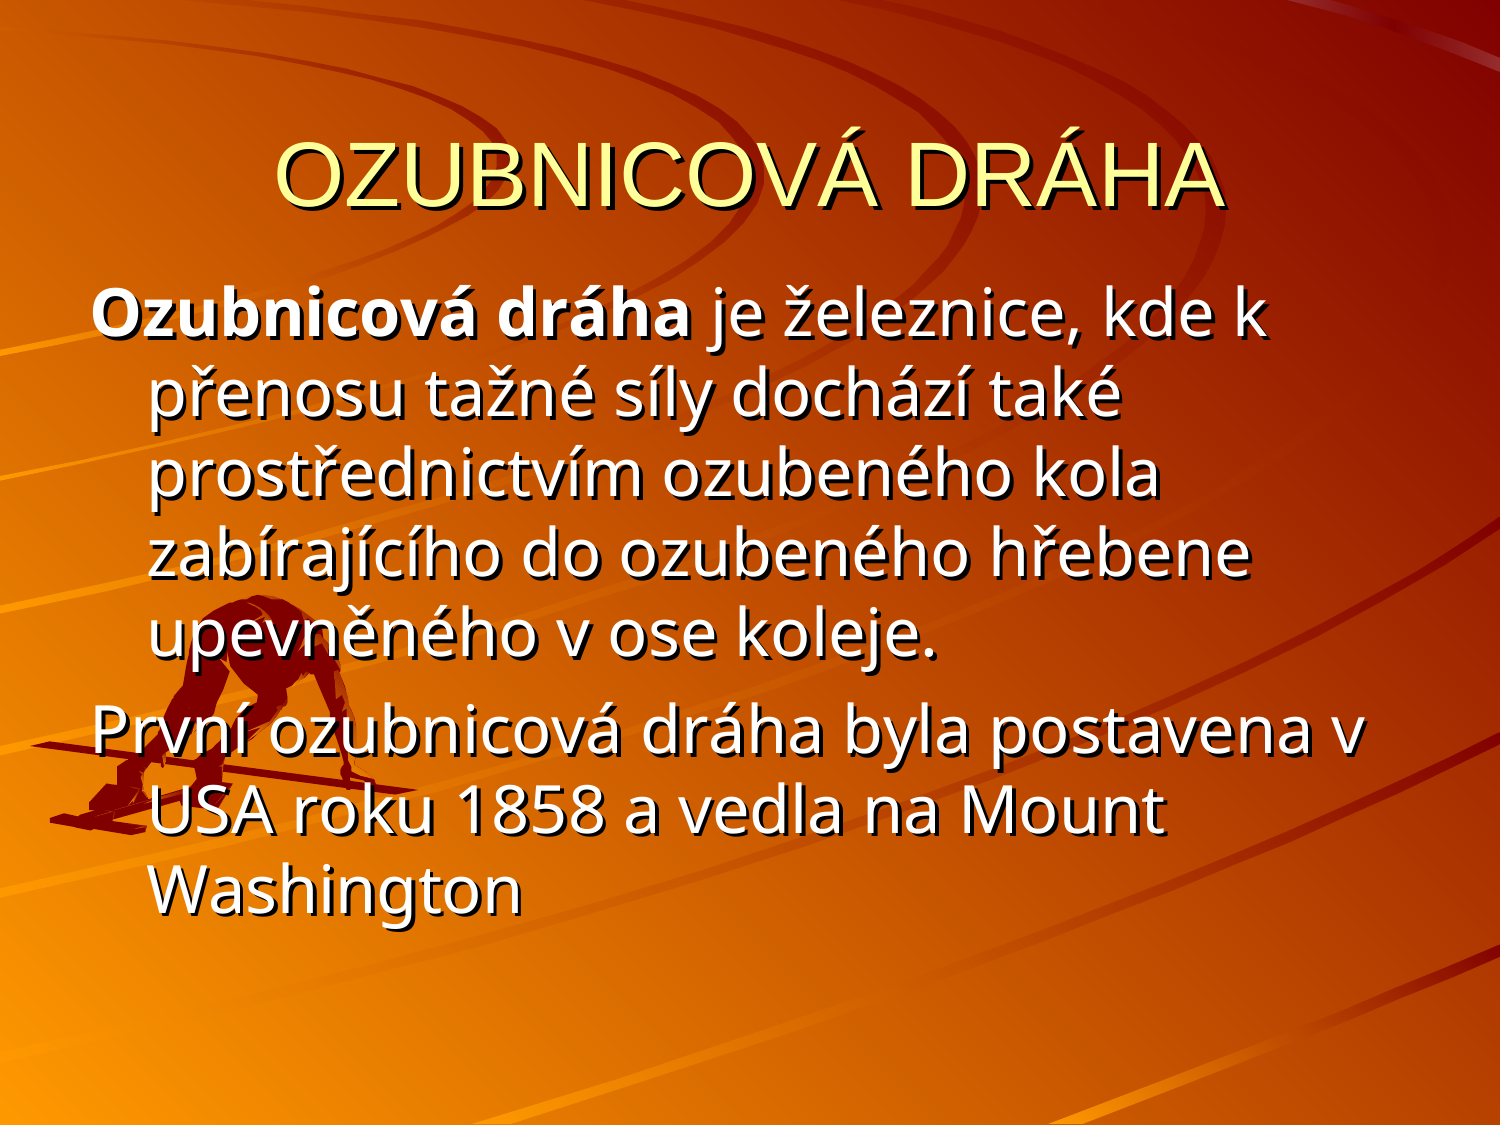

# OZUBNICOVÁ DRÁHA
Ozubnicová dráha je železnice, kde k přenosu tažné síly dochází také prostřednictvím ozubeného kola zabírajícího do ozubeného hřebene upevněného v ose koleje.
První ozubnicová dráha byla postavena v USA roku 1858 a vedla na Mount Washington